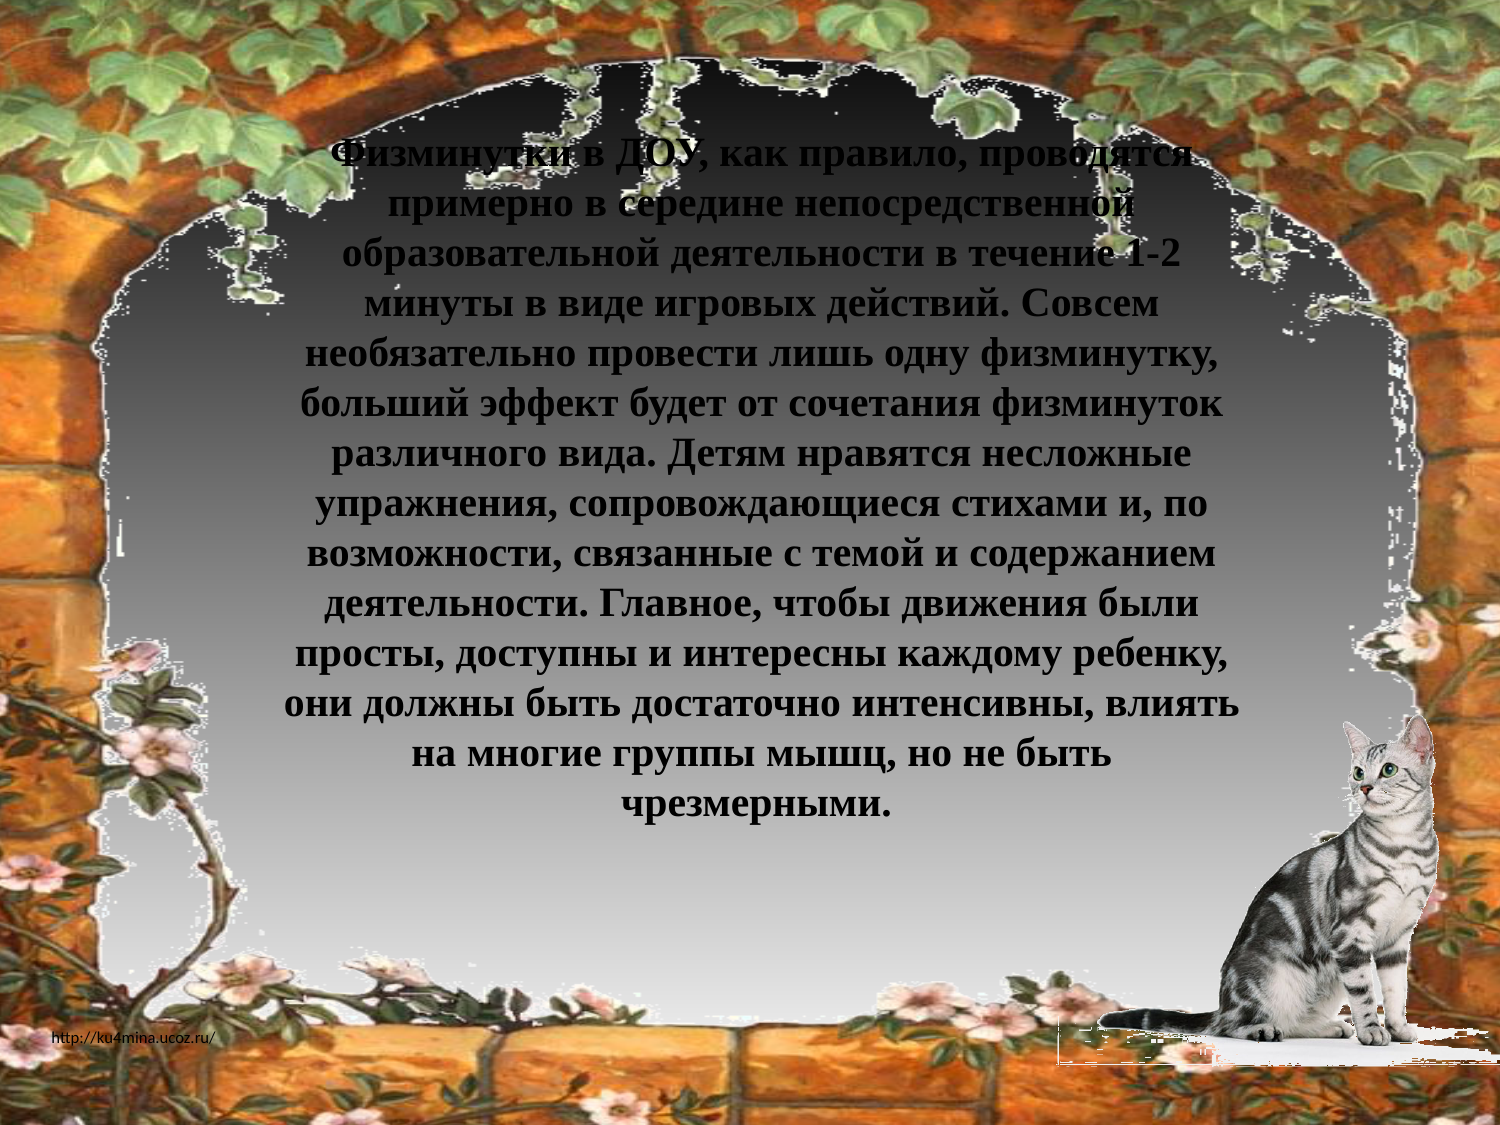

# Физминутки в ДОУ, как правило, проводятся примерно в середине непосредственной образовательной деятельности в течение 1-2 минуты в виде игровых действий. Совсем необязательно провести лишь одну физминутку, больший эффект будет от сочетания физминуток различного вида. Детям нравятся несложные упражнения, сопровождающиеся стихами и, по возможности, связанные с темой и содержанием деятельности. Главное, чтобы движения были просты, доступны и интересны каждому ребенку, они должны быть достаточно интенсивны, влиять на многие группы мышц, но не быть чрезмерными.